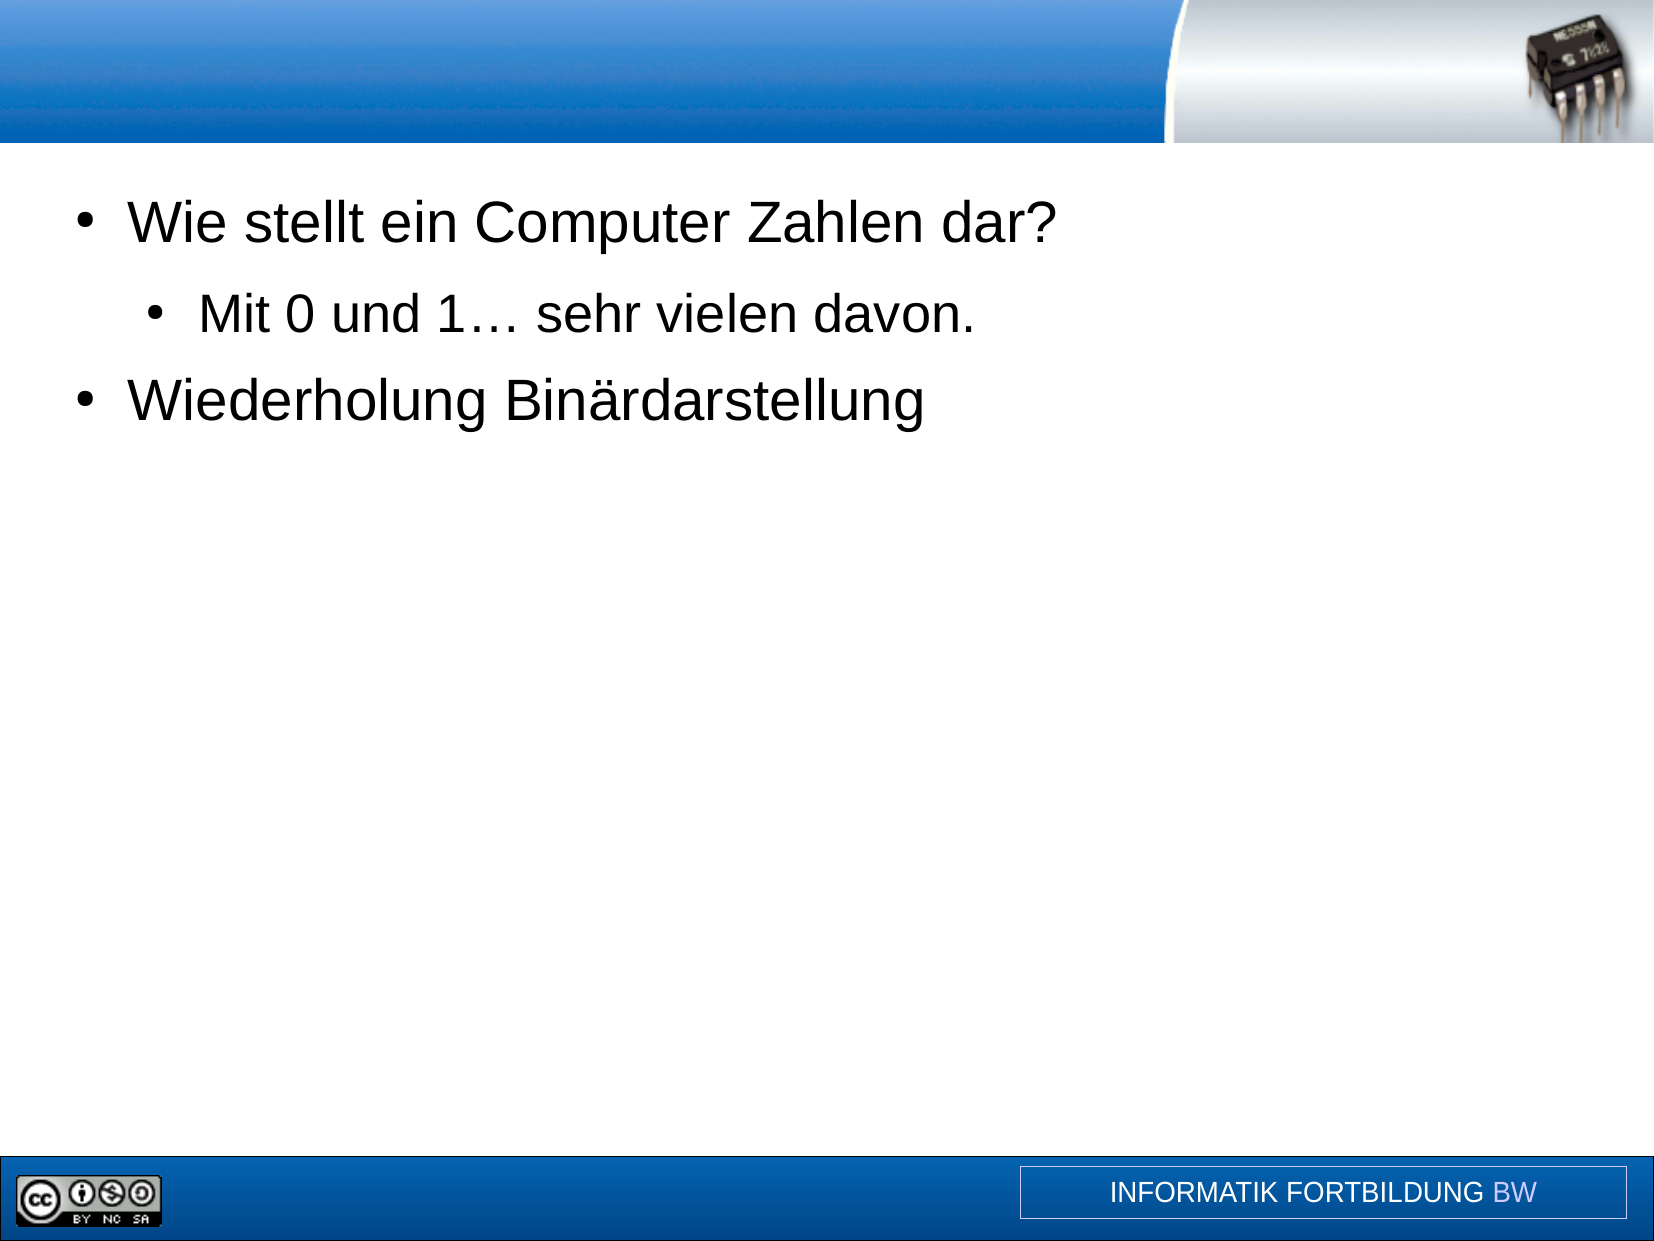

#
Wie stellt ein Computer Zahlen dar?
Mit 0 und 1… sehr vielen davon.
Wiederholung Binärdarstellung